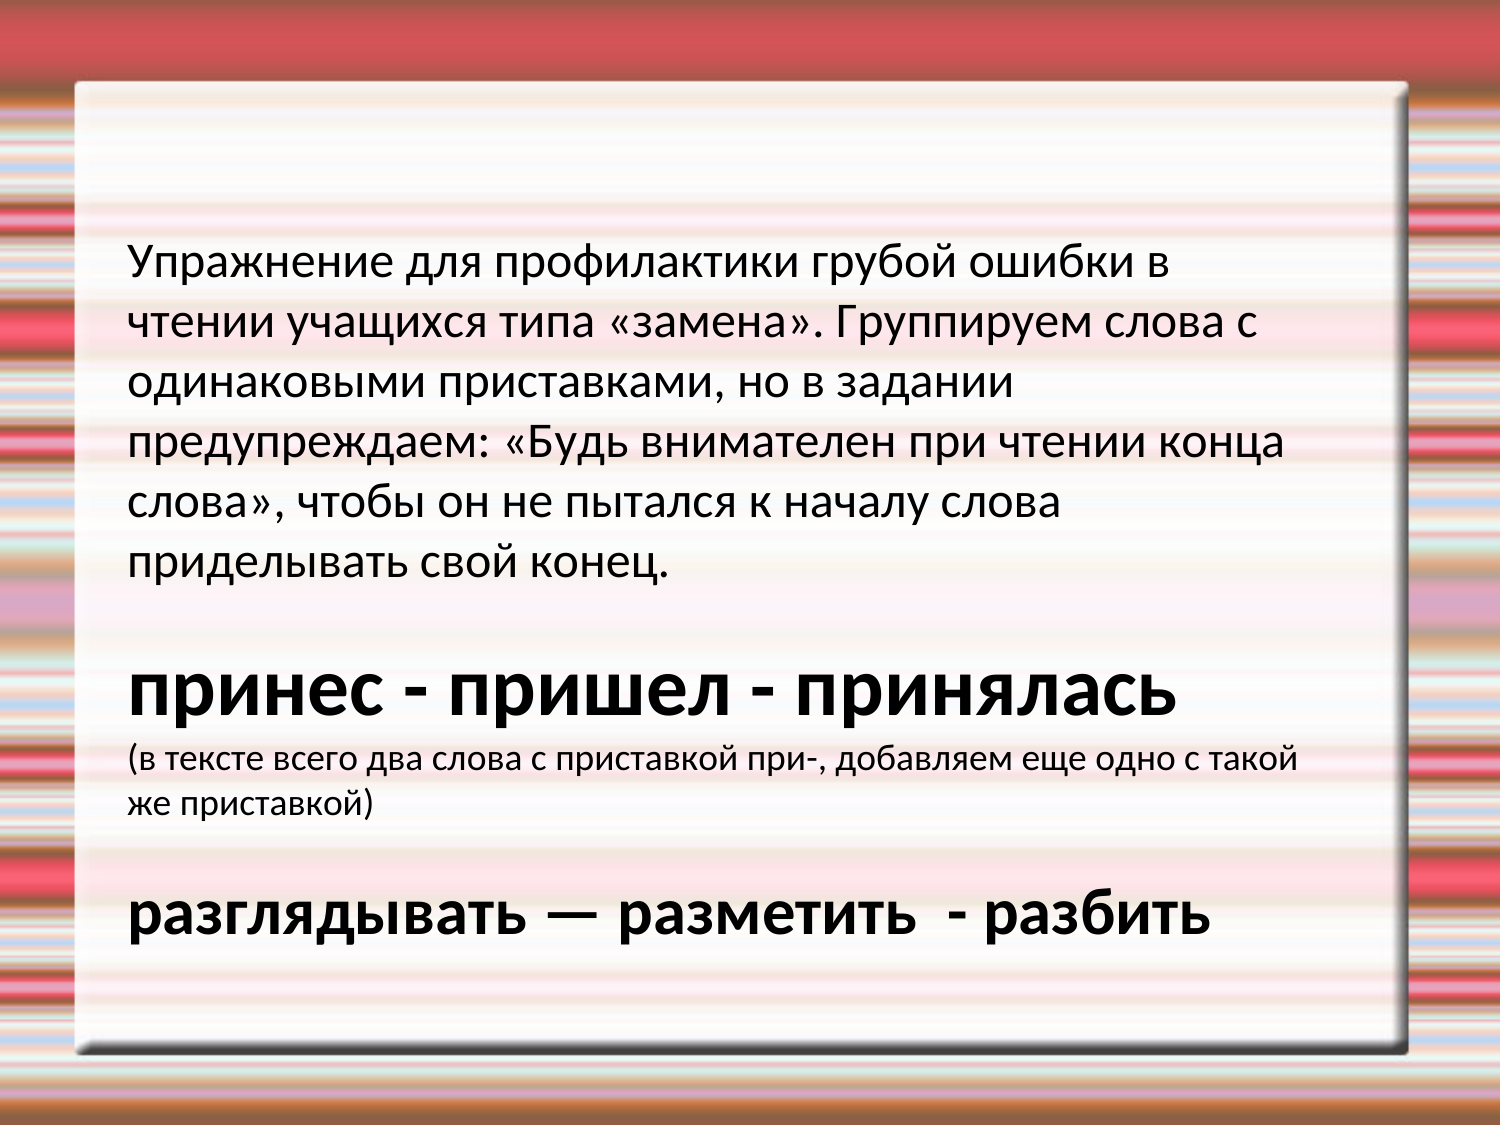

Упражнение для профилактики грубой ошибки в чтении учащихся типа «замена». Группируем слова с одинаковыми приставками, но в задании предупреждаем: «Будь внимателен при чтении конца слова», чтобы он не пытался к началу слова приделывать свой конец.
принес - пришел - принялась
(в тексте всего два слова с приставкой при-, добавляем еще одно с такой же приставкой)
разглядывать — разметить - разбить